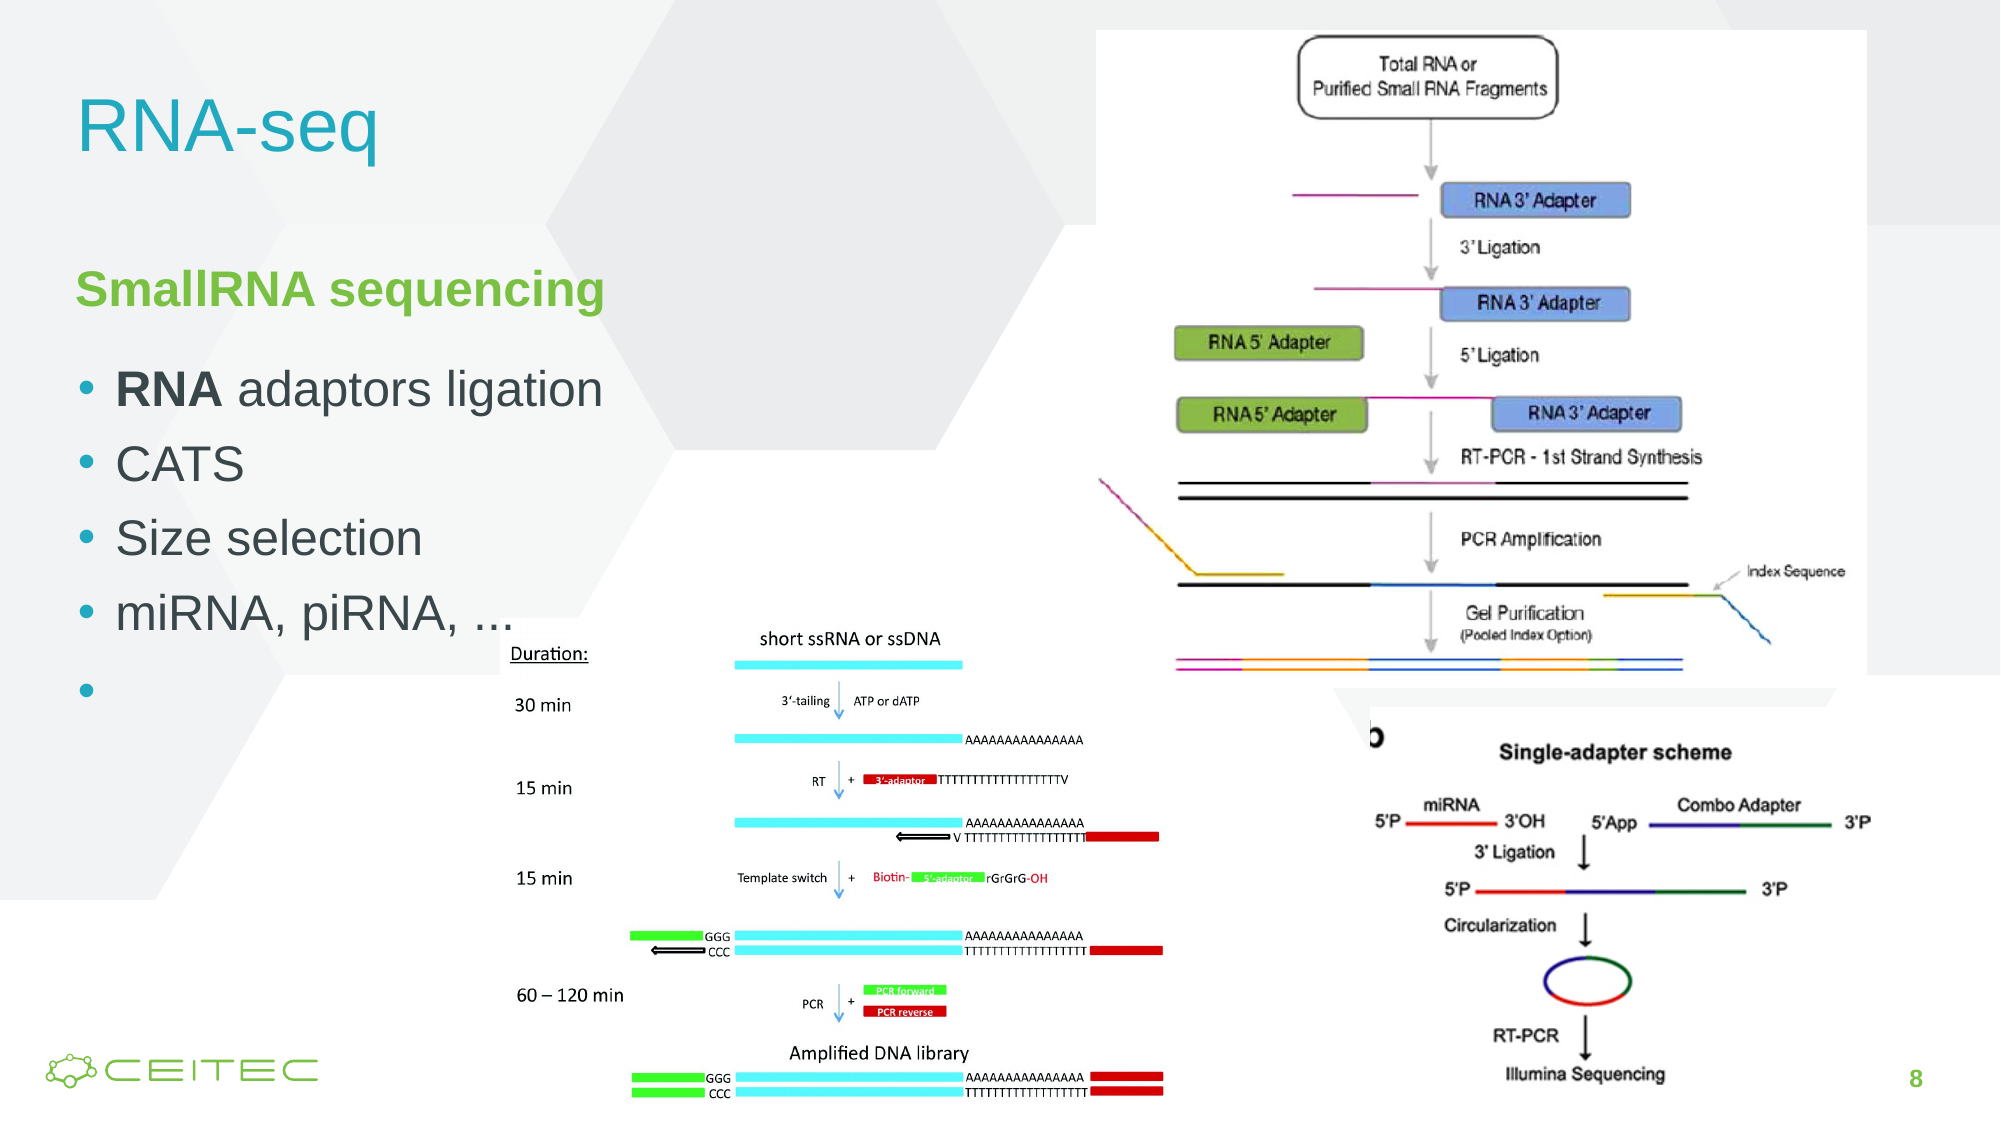

# RNA-seq
SmallRNA sequencing
RNA adaptors ligation
CATS
Size selection
miRNA, piRNA, ...
CEITEC at Masaryk University